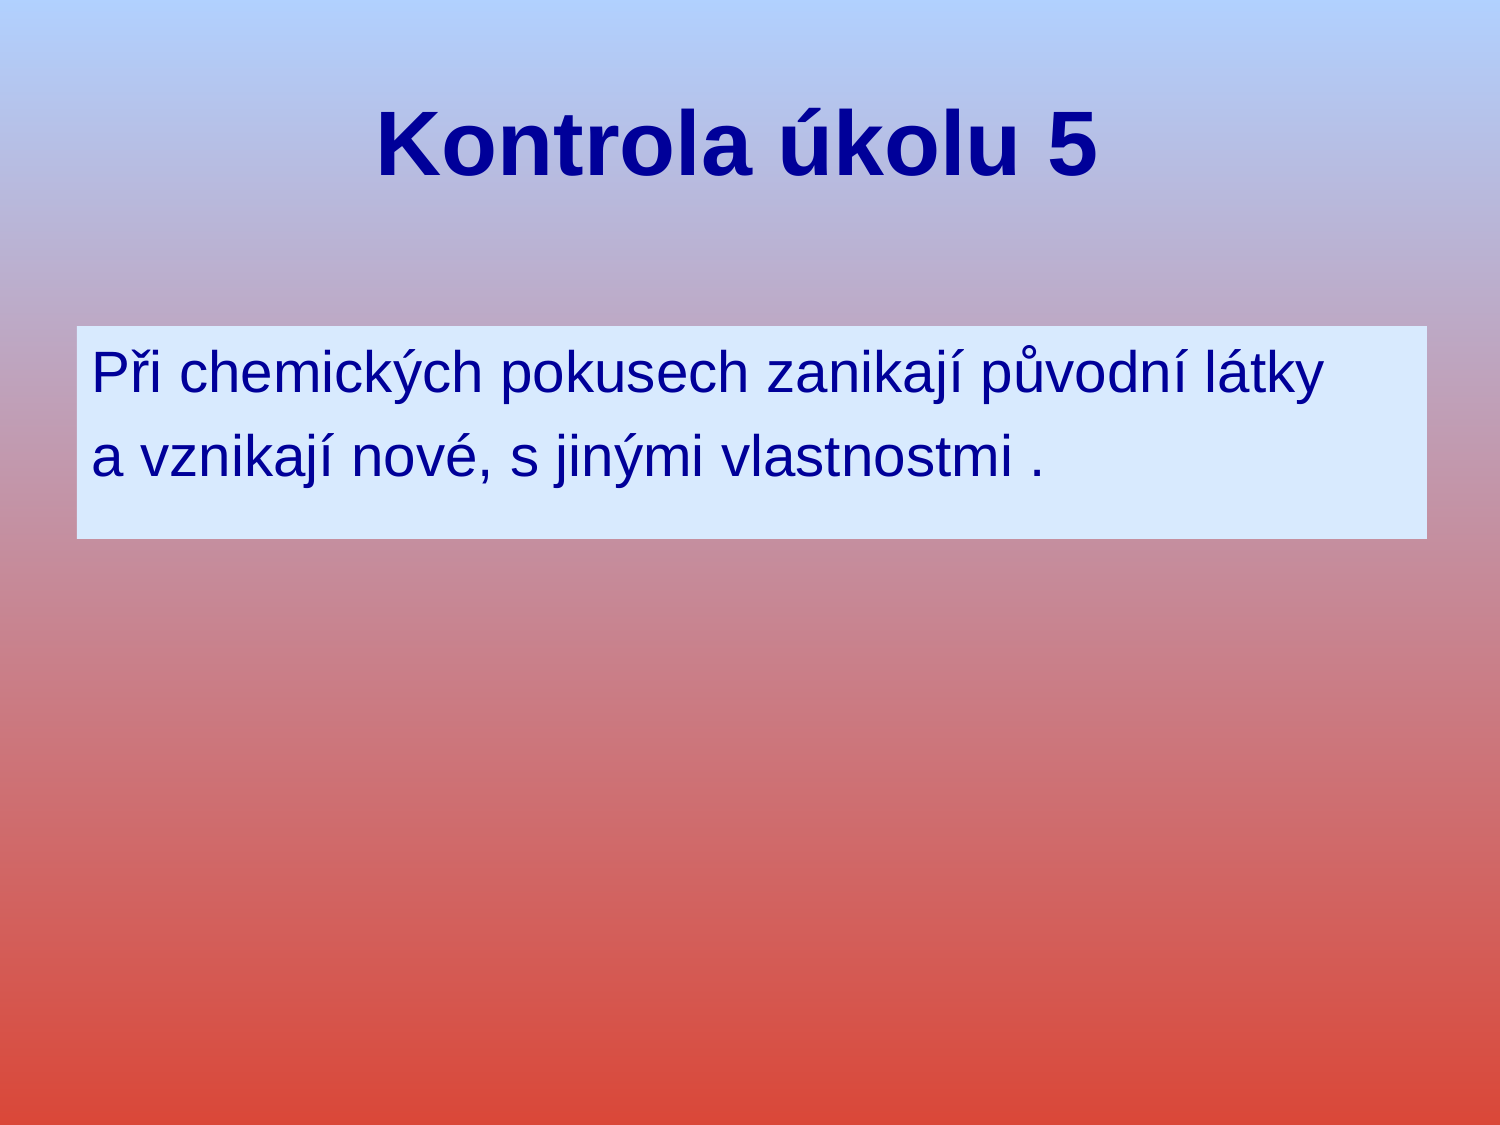

# Kontrola úkolu 5
Při chemických pokusech zanikají původní látky
a vznikají nové, s jinými vlastnostmi .